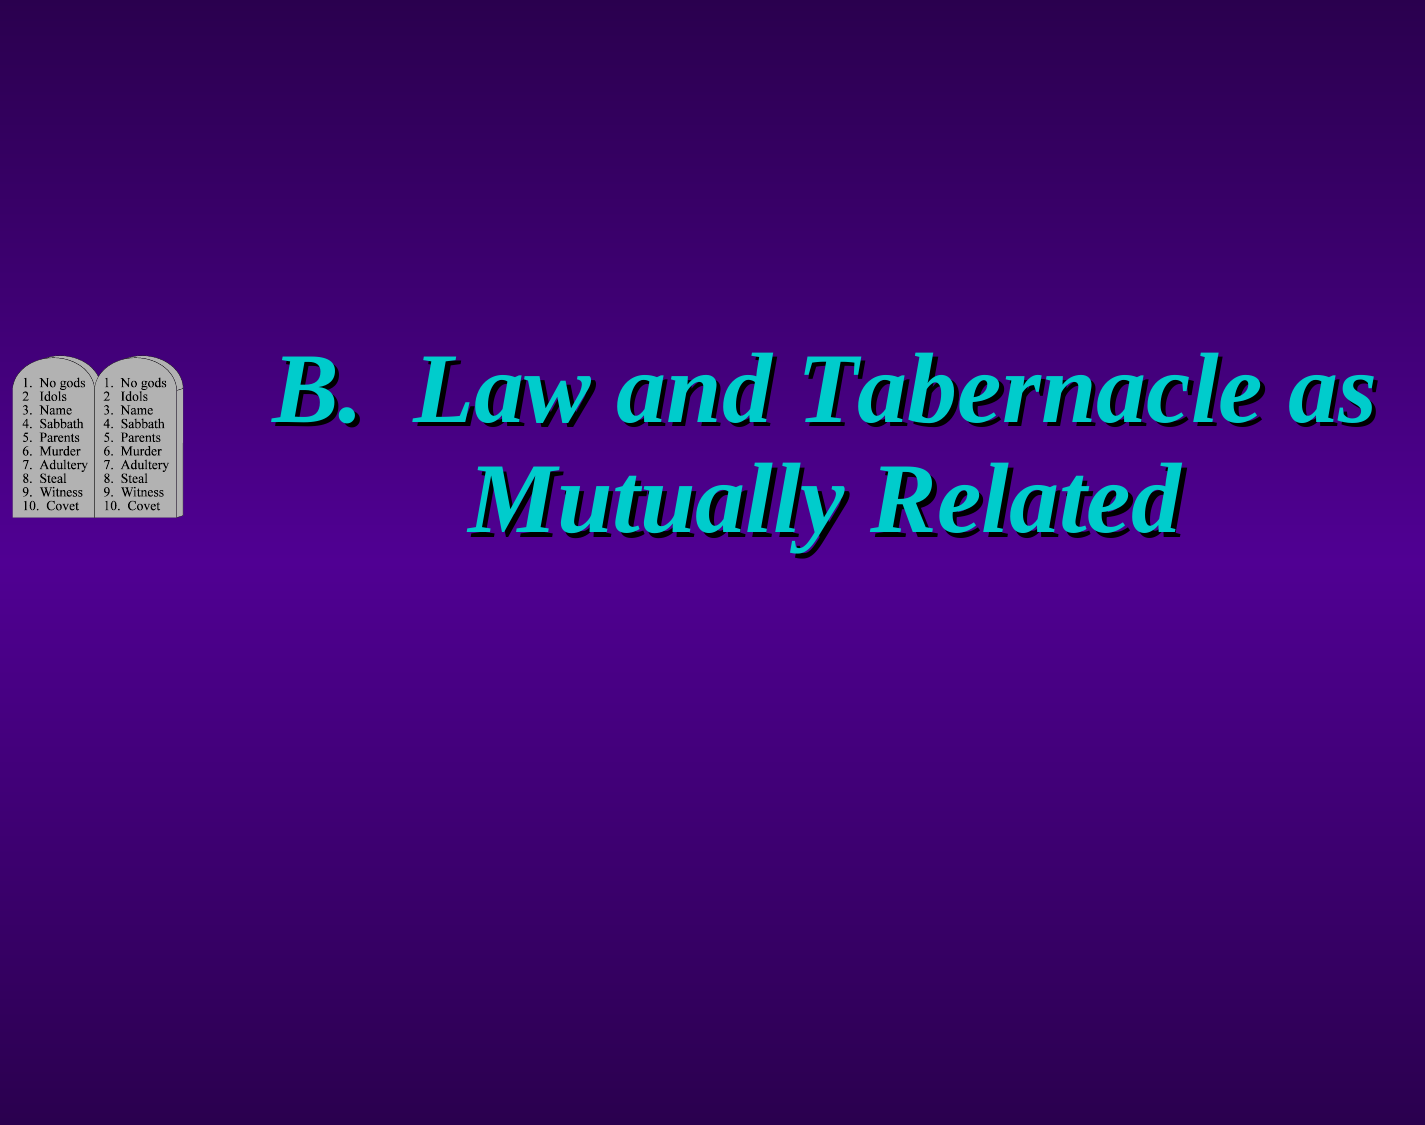

# B. Law and Tabernacle as Mutually Related